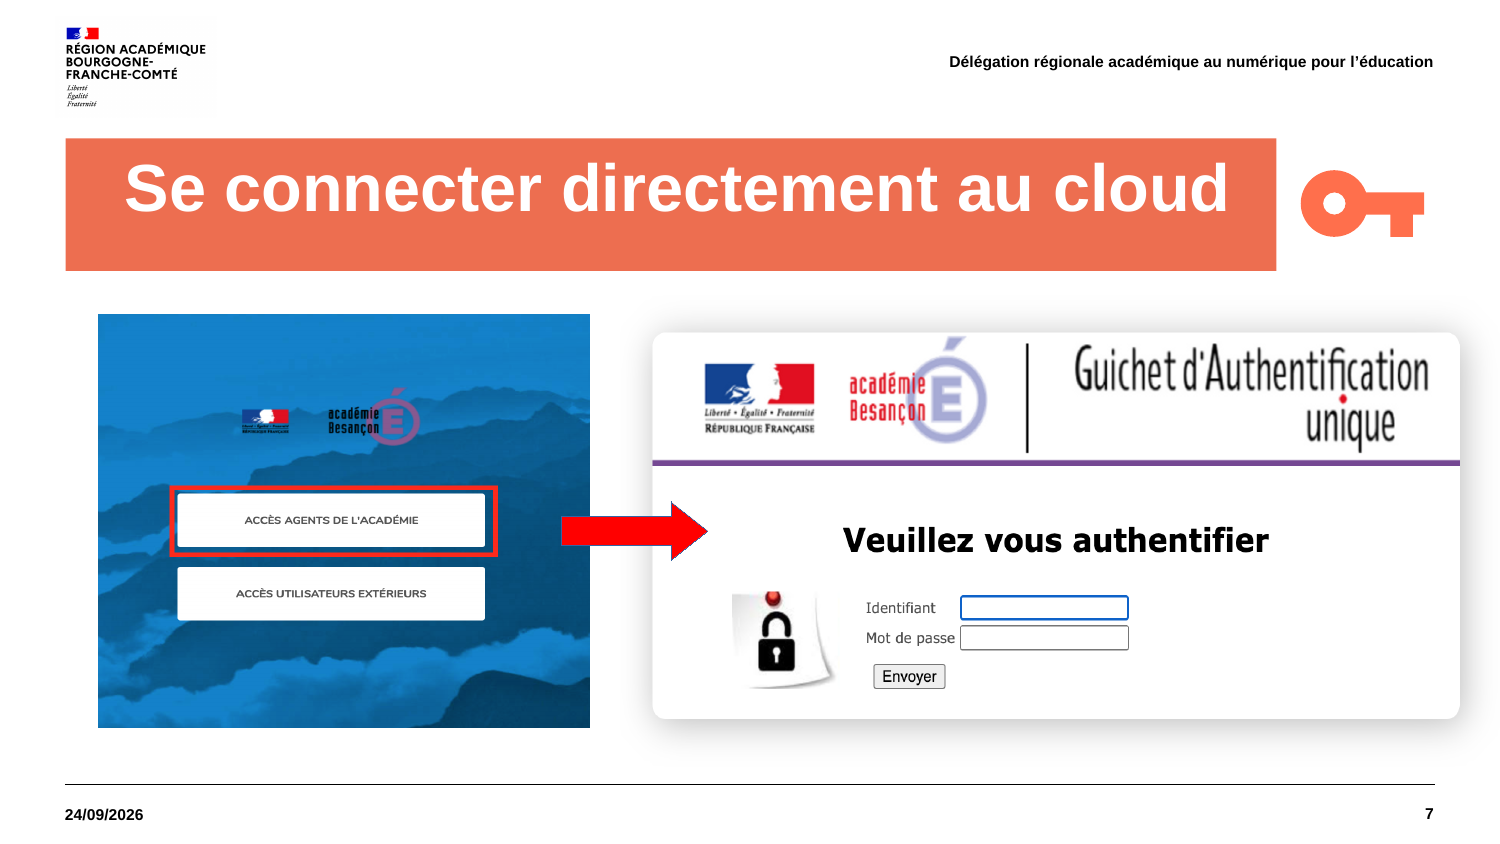

Délégation régionale académique au numérique pour l’éducation
Se connecter directement au cloud